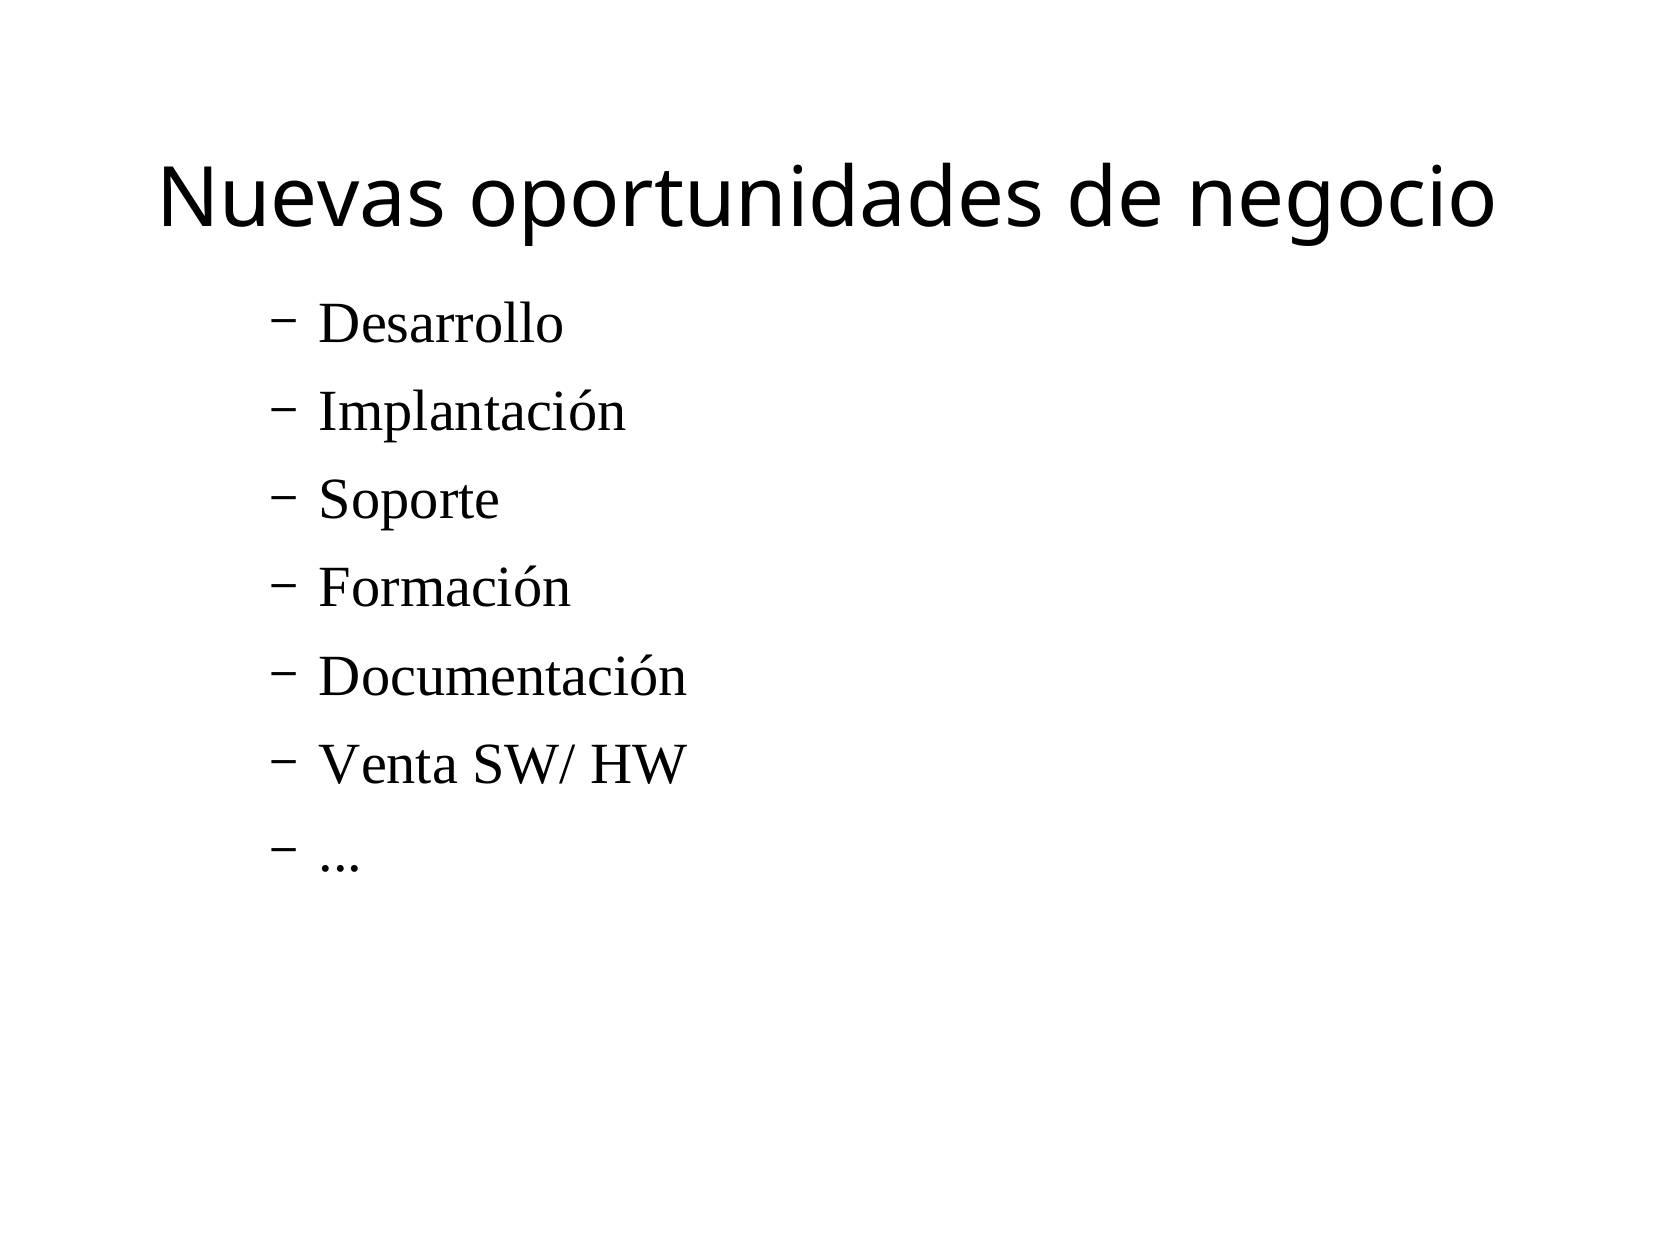

# Nuevas oportunidades de negocio
Desarrollo
Implantación
Soporte
Formación
Documentación
Venta SW/ HW
...